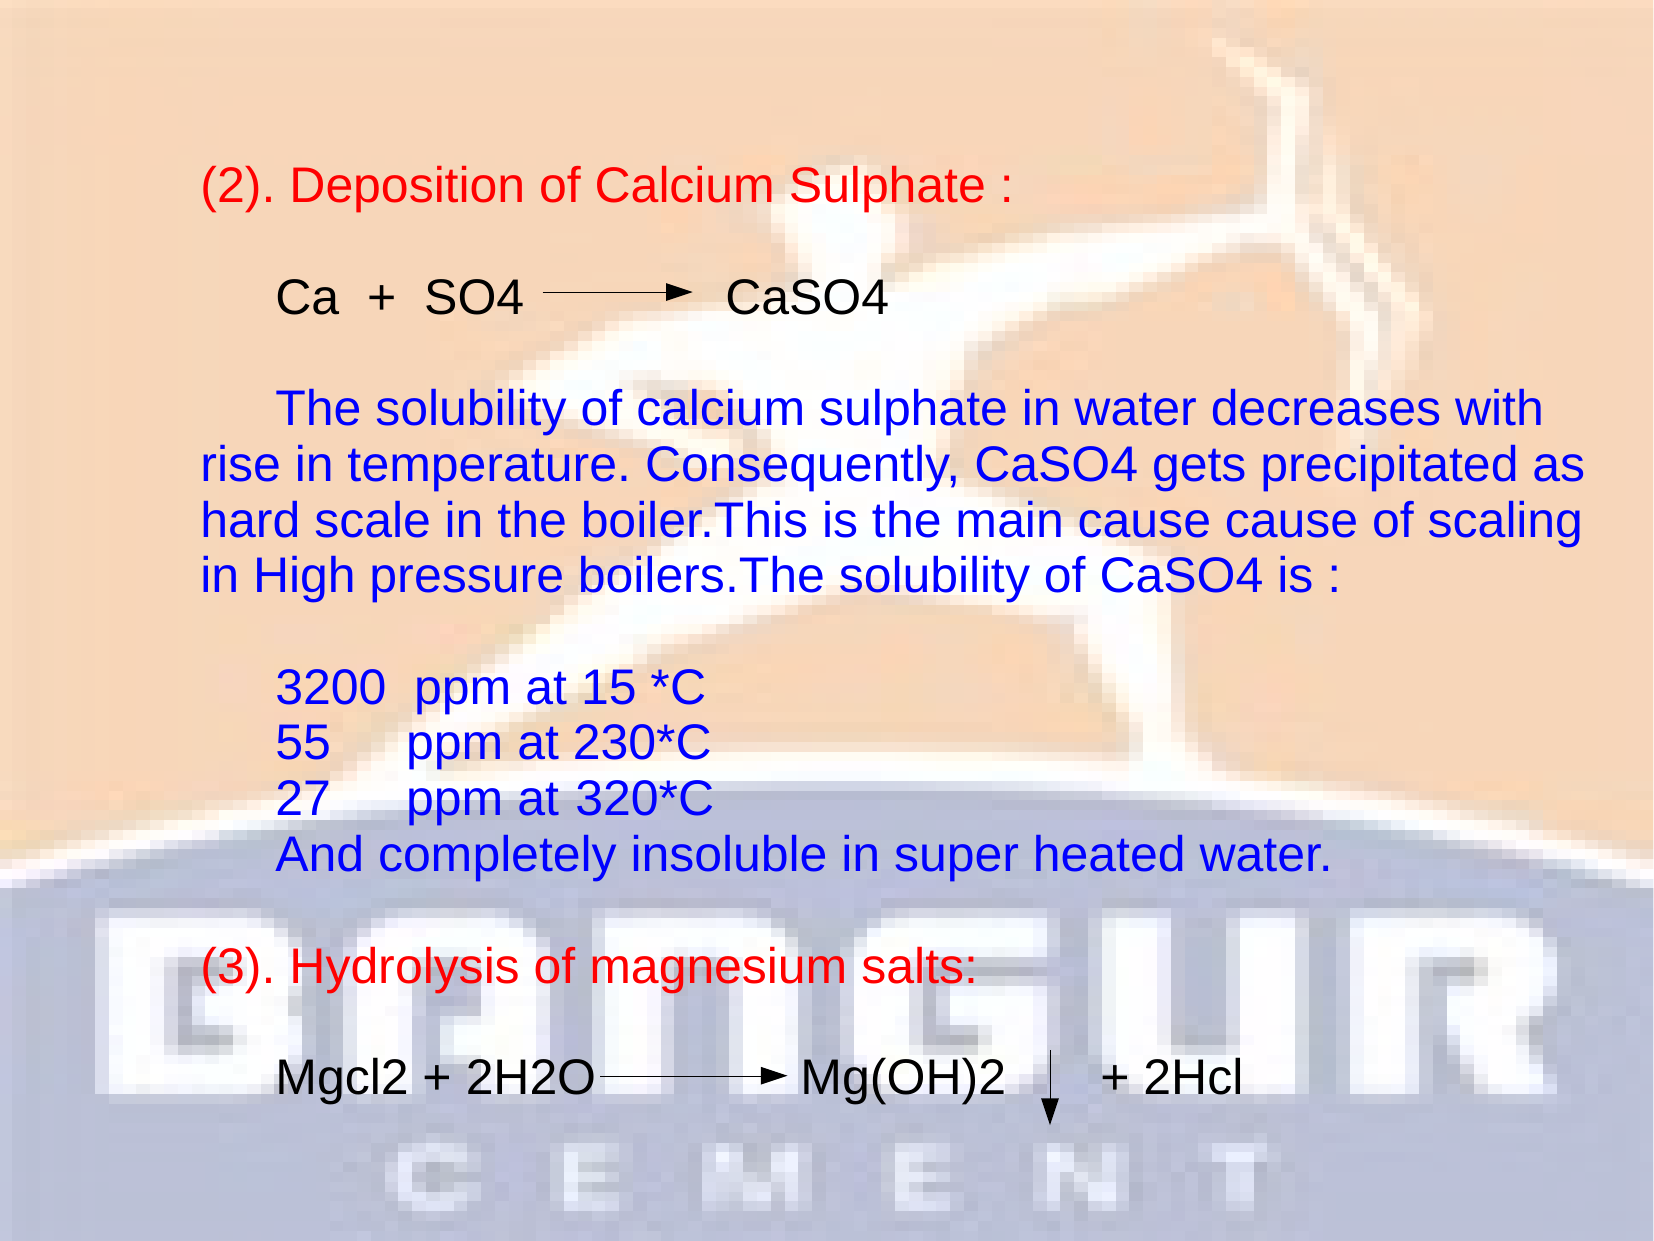

(2). Deposition of Calcium Sulphate :
	Ca + SO4 			CaSO4
	The solubility of calcium sulphate in water decreases with rise in temperature. Consequently, CaSO4 gets precipitated as hard scale in the boiler.This is the main cause cause of scaling in High pressure boilers.The solubility of CaSO4 is :
	3200 ppm at 15 *C
	55	 ppm at 230*C
	27	 ppm at 	320*C
	And completely insoluble in super heated water.
(3). Hydrolysis of magnesium salts:
	Mgcl2 + 2H2O 			Mg(OH)2 		+ 2Hcl